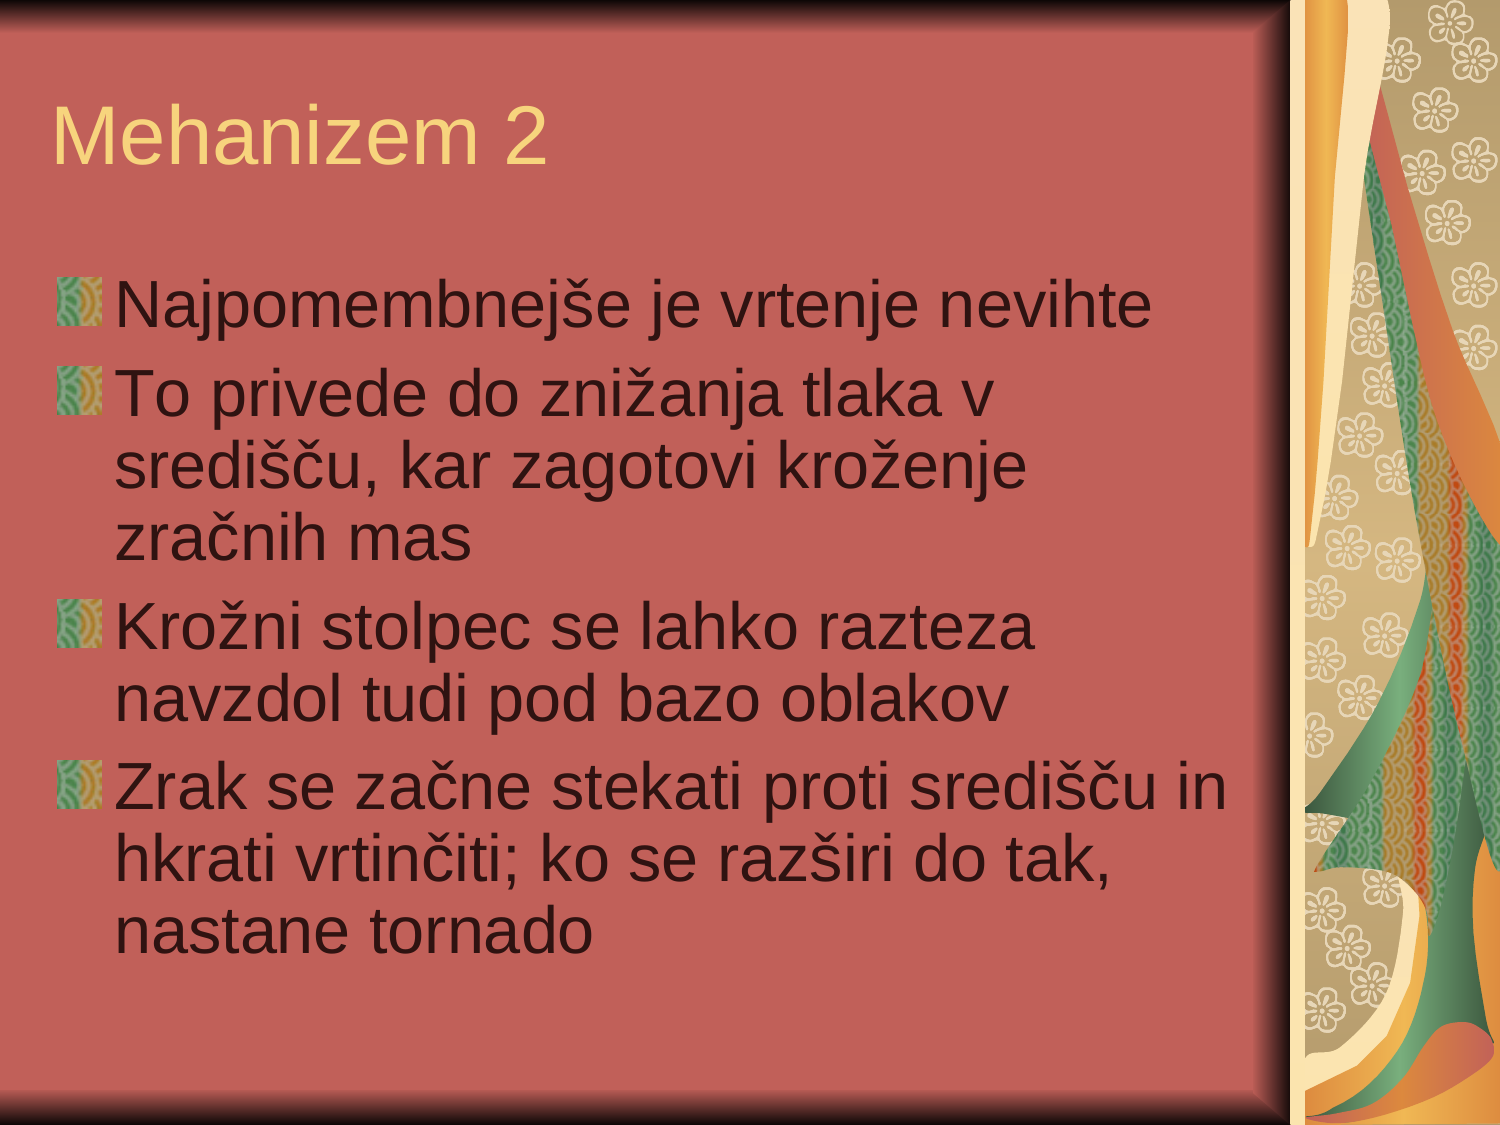

# Mehanizem 2
Najpomembnejše je vrtenje nevihte
To privede do znižanja tlaka v središču, kar zagotovi kroženje zračnih mas
Krožni stolpec se lahko razteza navzdol tudi pod bazo oblakov
Zrak se začne stekati proti središču in hkrati vrtinčiti; ko se razširi do tak, nastane tornado